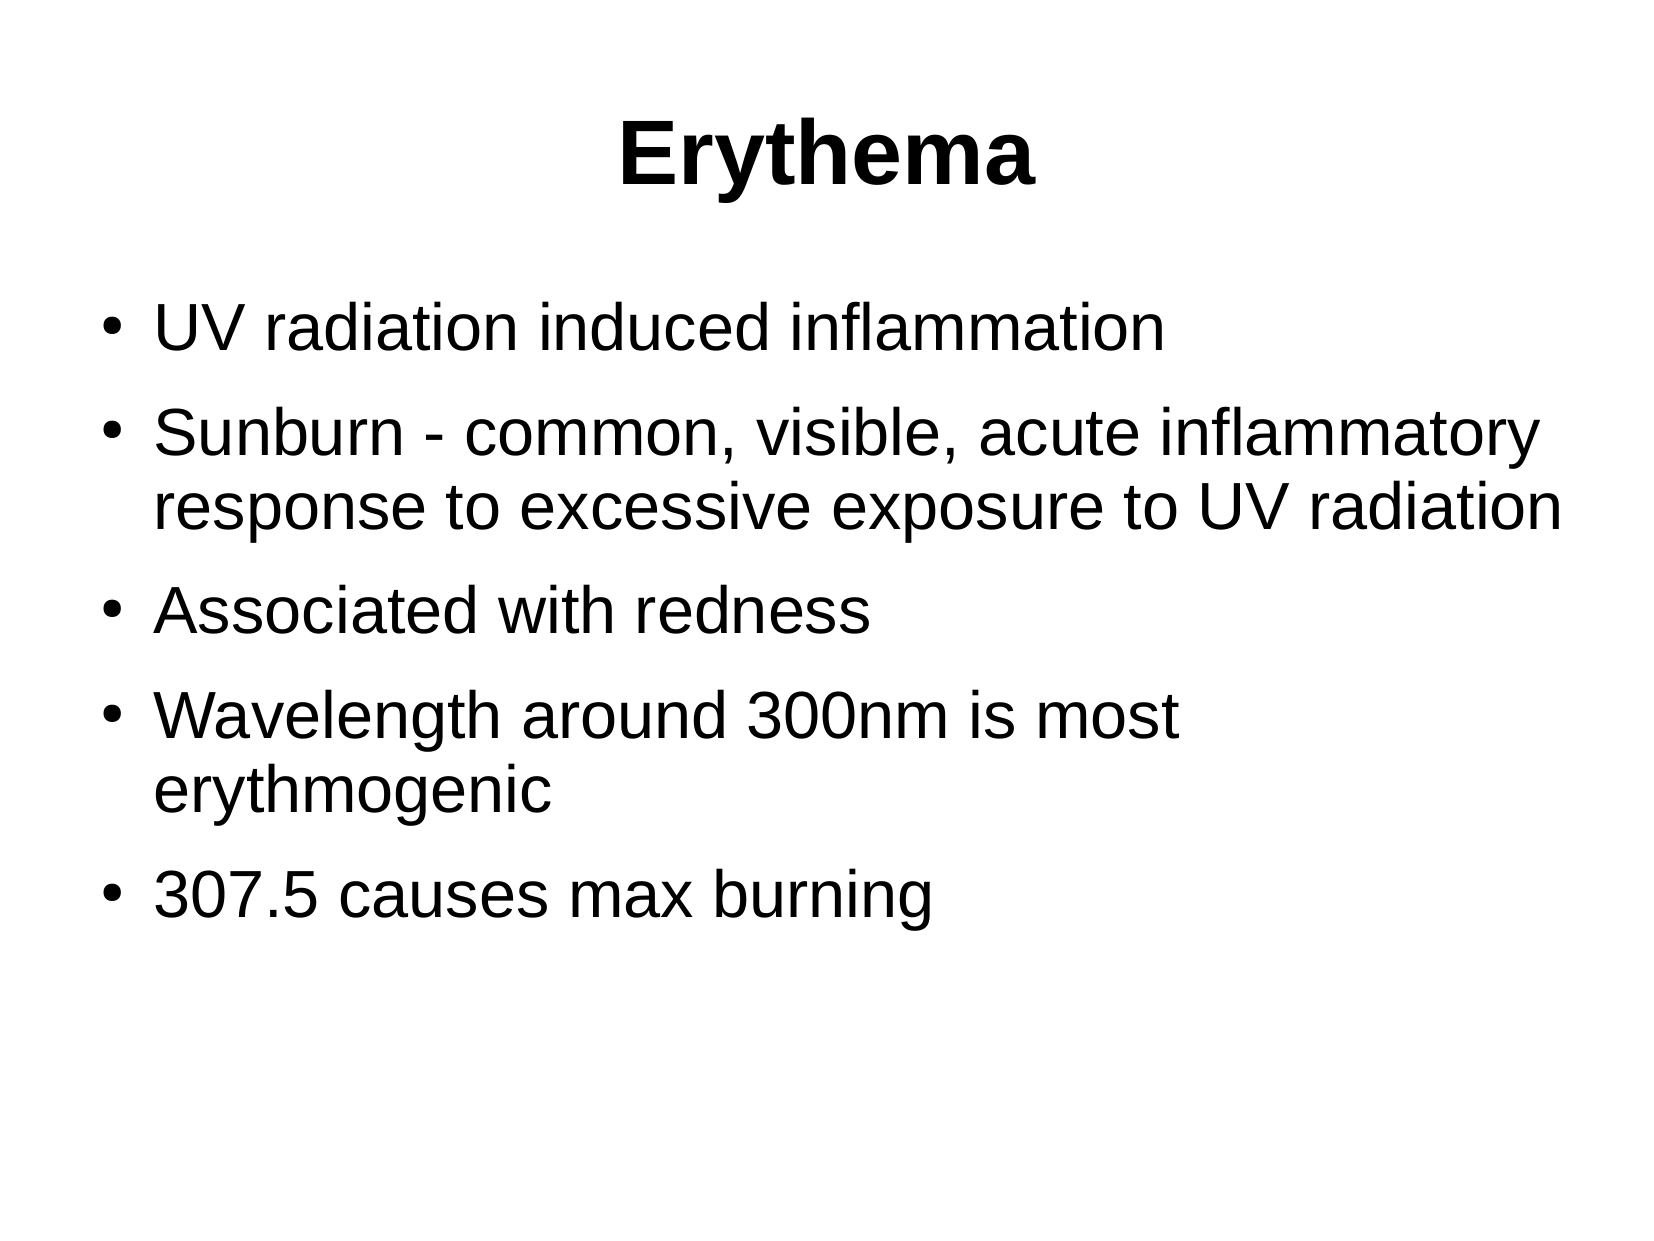

# Erythema
UV radiation induced inflammation
Sunburn - common, visible, acute inflammatory response to excessive exposure to UV radiation
Associated with redness
Wavelength around 300nm is most erythmogenic
307.5 causes max burning